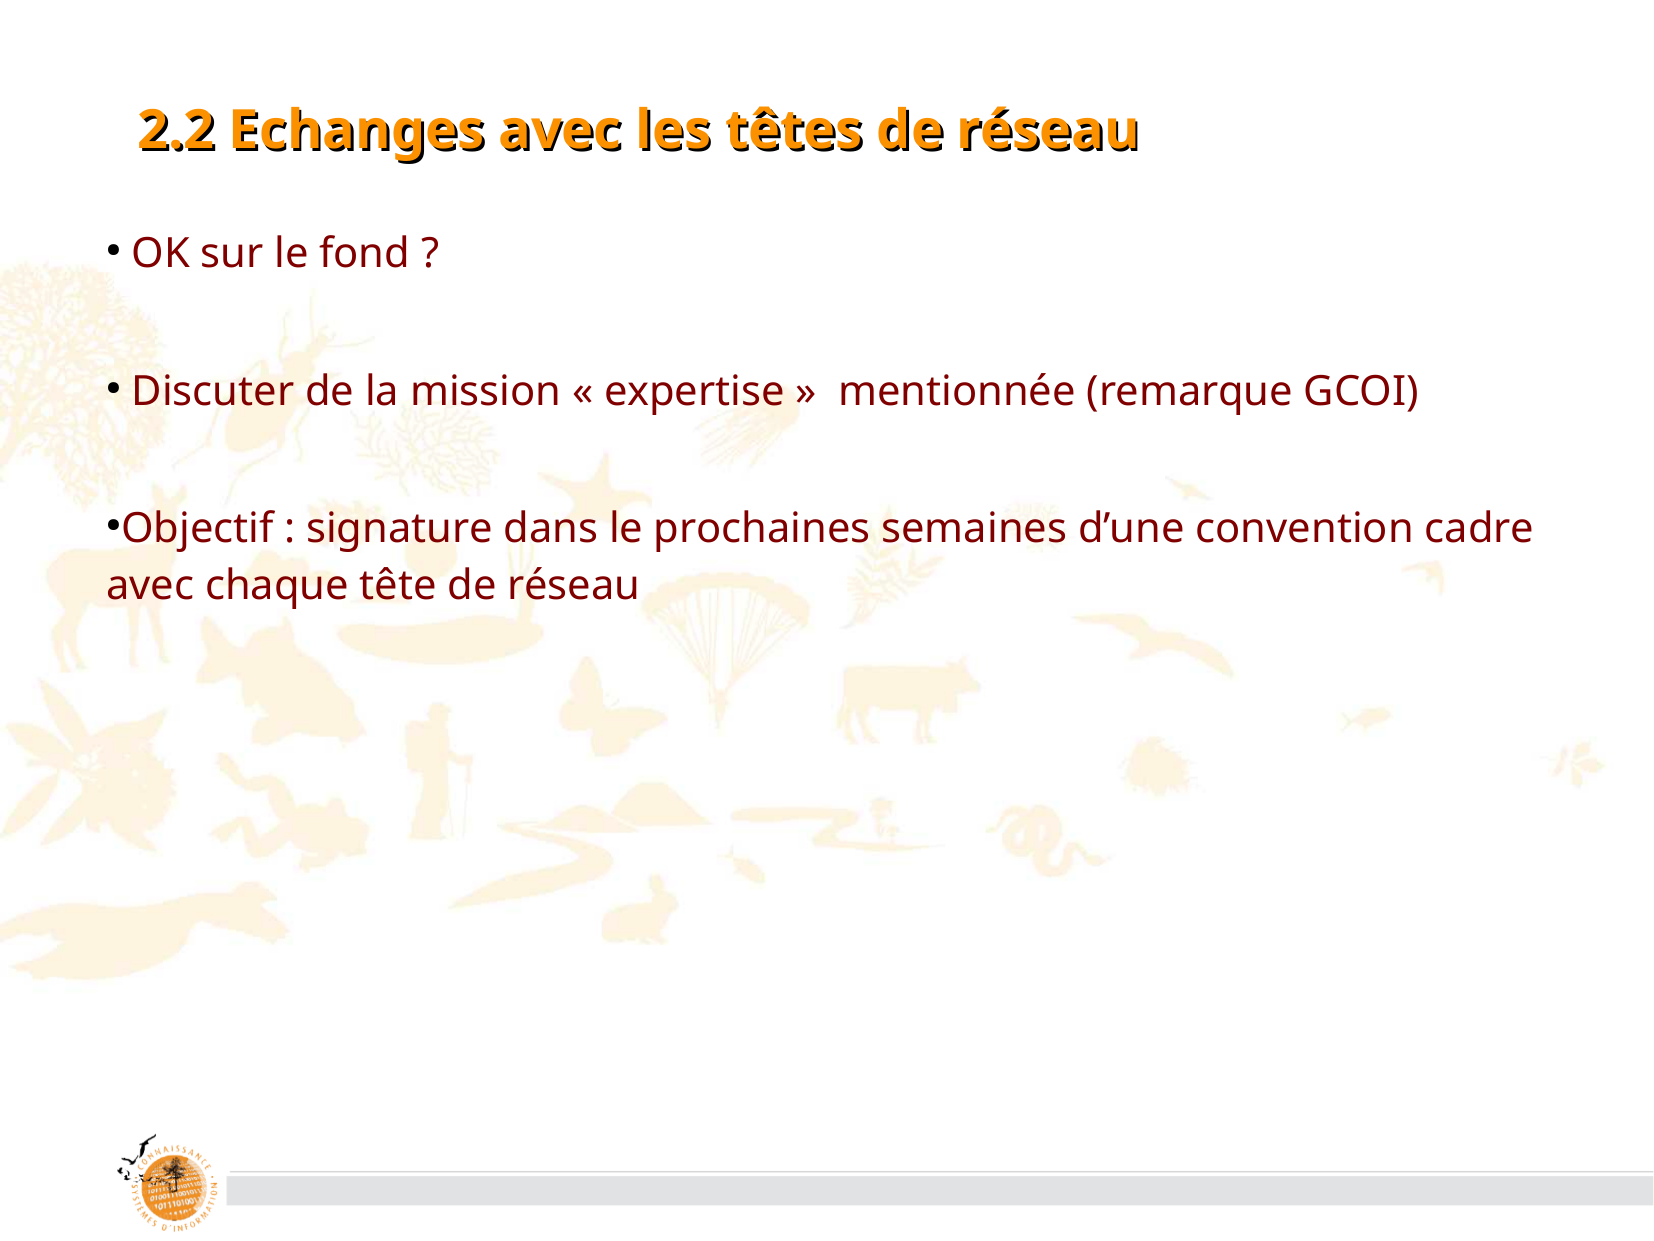

# 2.2 Echanges avec les têtes de réseau
 OK sur le fond ?
 Discuter de la mission « expertise » mentionnée (remarque GCOI)
Objectif : signature dans le prochaines semaines d’une convention cadre avec chaque tête de réseau
GT ERC - 06/02/2015
16